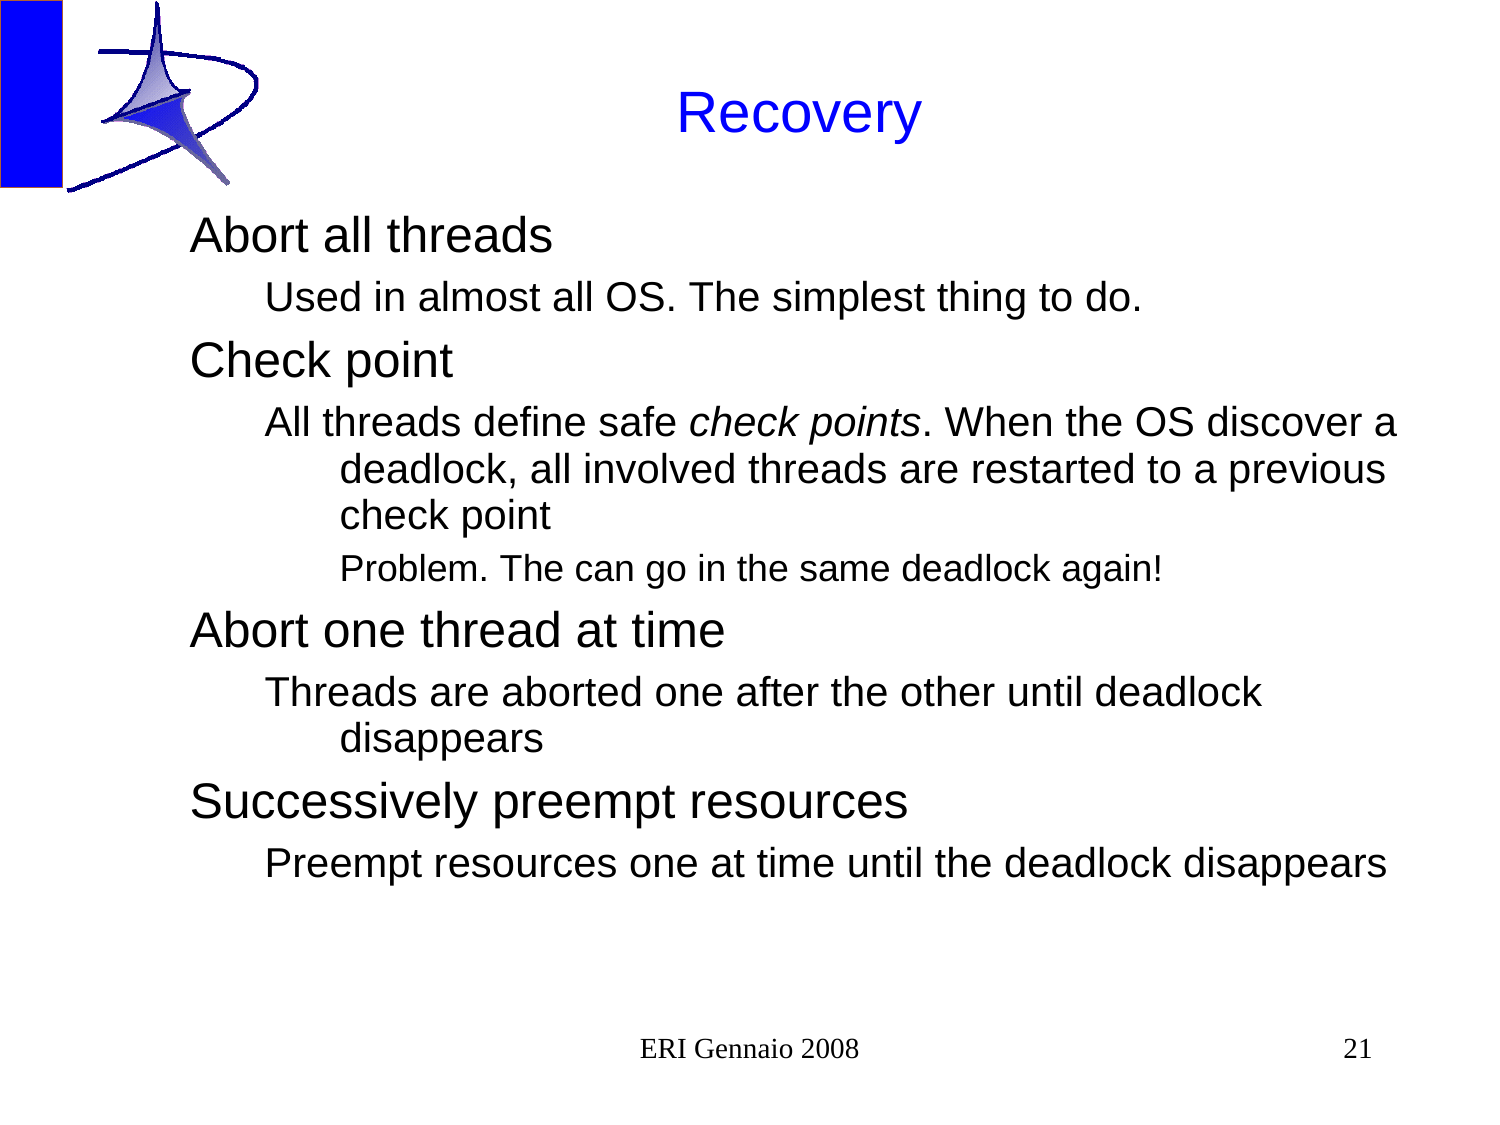

# Recovery
Abort all threads
Used in almost all OS. The simplest thing to do.
Check point
All threads define safe check points. When the OS discover a deadlock, all involved threads are restarted to a previous check point
Problem. The can go in the same deadlock again!
Abort one thread at time
Threads are aborted one after the other until deadlock disappears
Successively preempt resources
Preempt resources one at time until the deadlock disappears
ERI Gennaio 2008
21